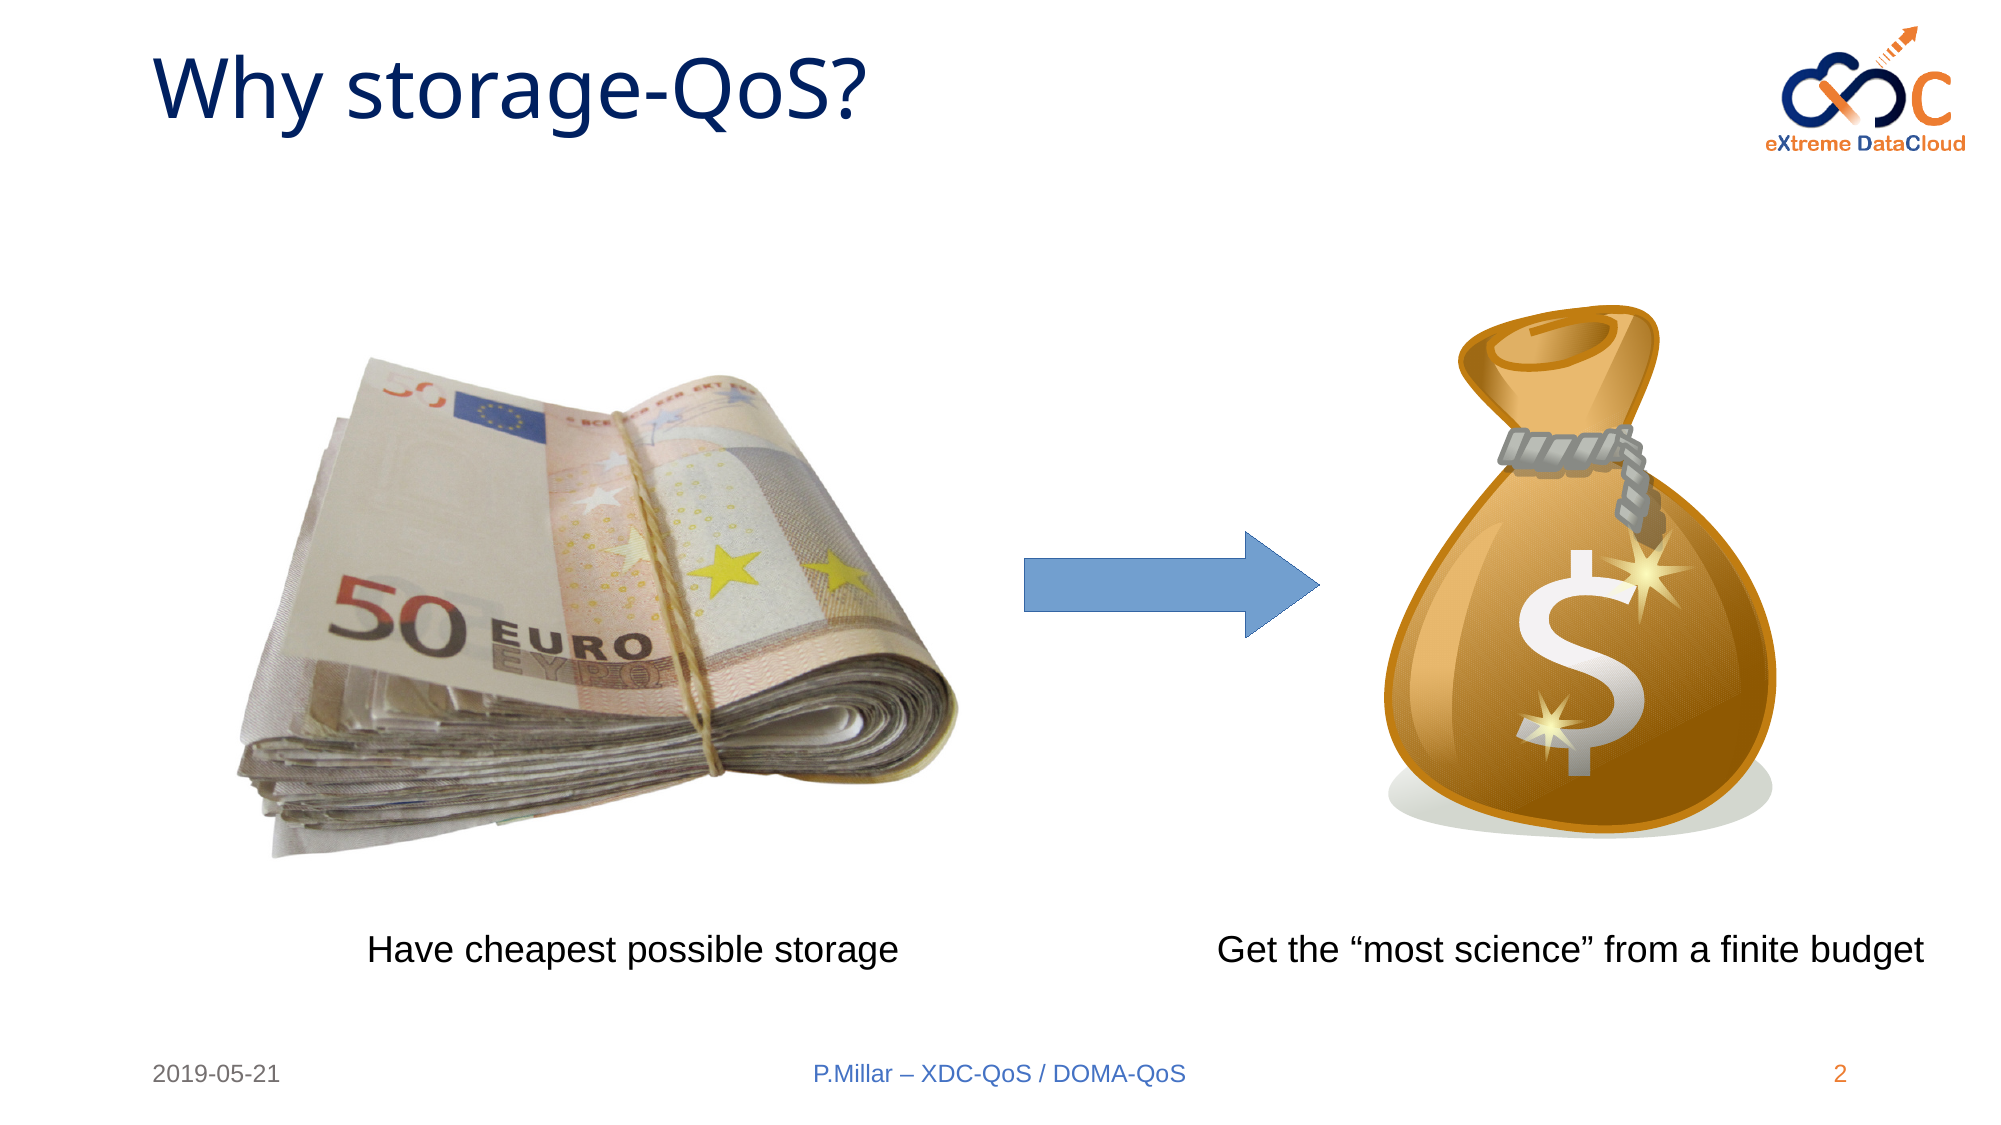

# Why storage-QoS?
Have cheapest possible storage
Get the “most science” from a finite budget
2019-05-21
P.Millar – XDC-QoS / DOMA-QoS